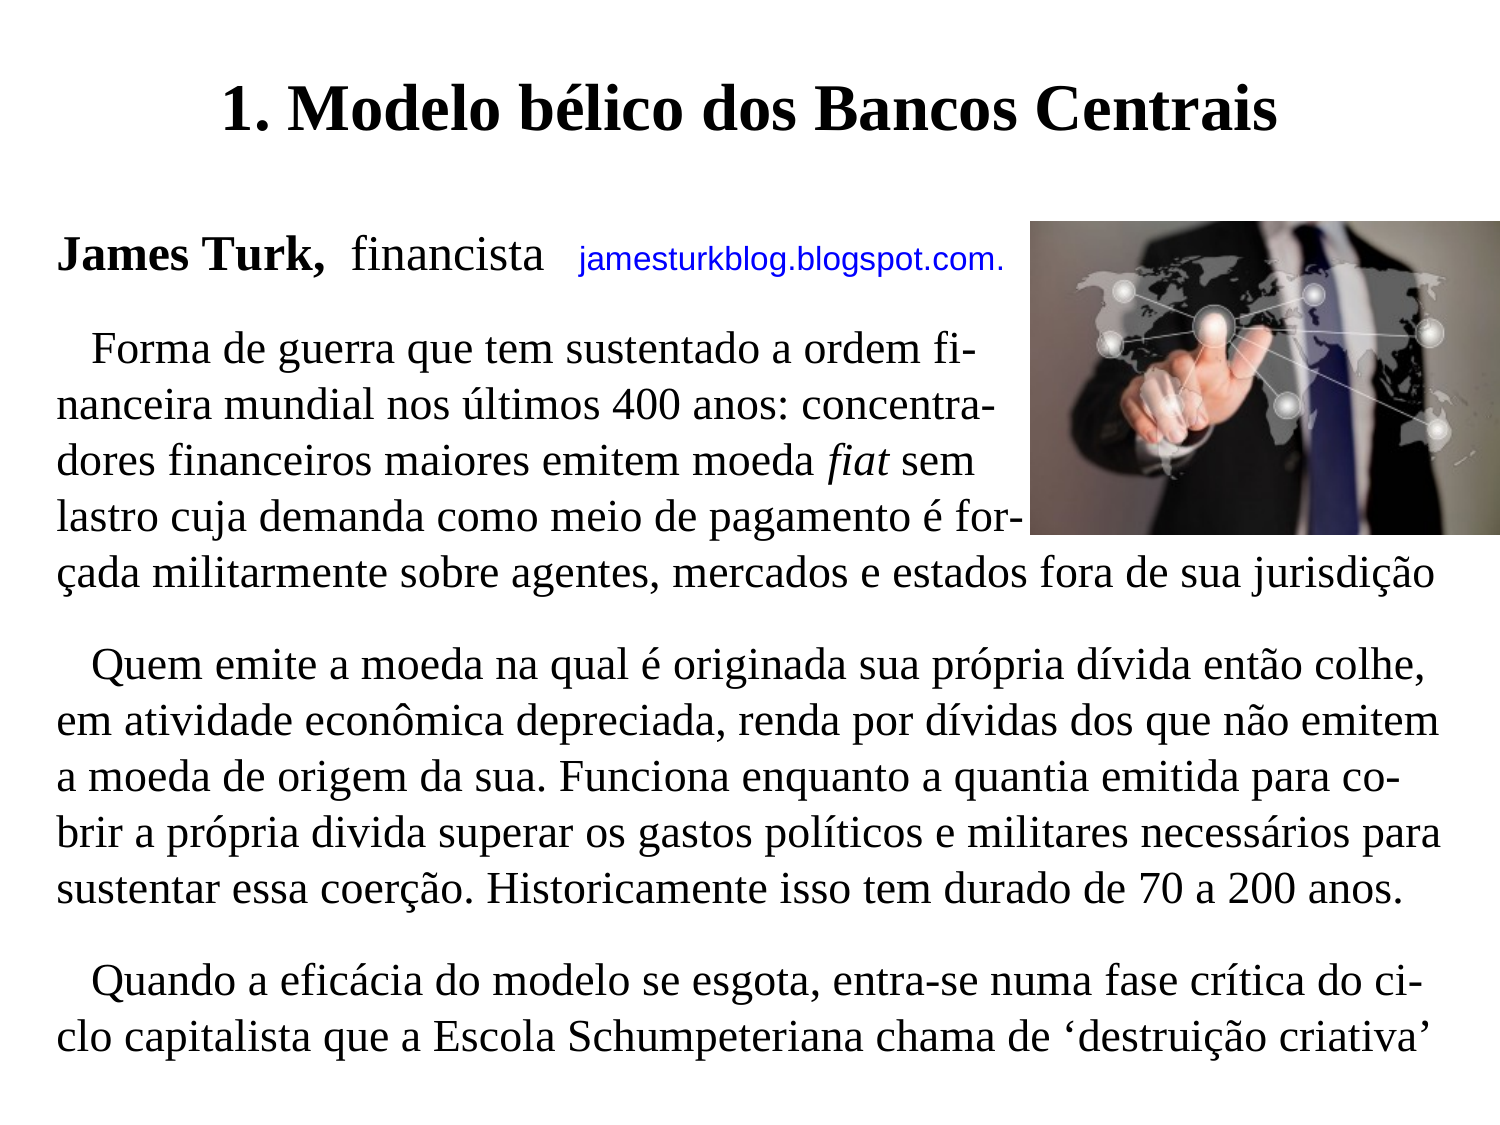

# 1. Modelo bélico dos Bancos Centrais
James Turk, financista jamesturkblog.blogspot.com.
Forma de guerra que tem sustentado a ordem fi-
nanceira mundial nos últimos 400 anos: concentra-
dores financeiros maiores emitem moeda fiat sem
lastro cuja demanda como meio de pagamento é for-
çada militarmente sobre agentes, mercados e estados fora de sua jurisdição
Quem emite a moeda na qual é originada sua própria dívida então colhe, em atividade econômica depreciada, renda por dívidas dos que não emitem a moeda de origem da sua. Funciona enquanto a quantia emitida para co-brir a própria divida superar os gastos políticos e militares necessários para sustentar essa coerção. Historicamente isso tem durado de 70 a 200 anos.
Quando a eficácia do modelo se esgota, entra-se numa fase crítica do ci-clo capitalista que a Escola Schumpeteriana chama de ‘destruição criativa’